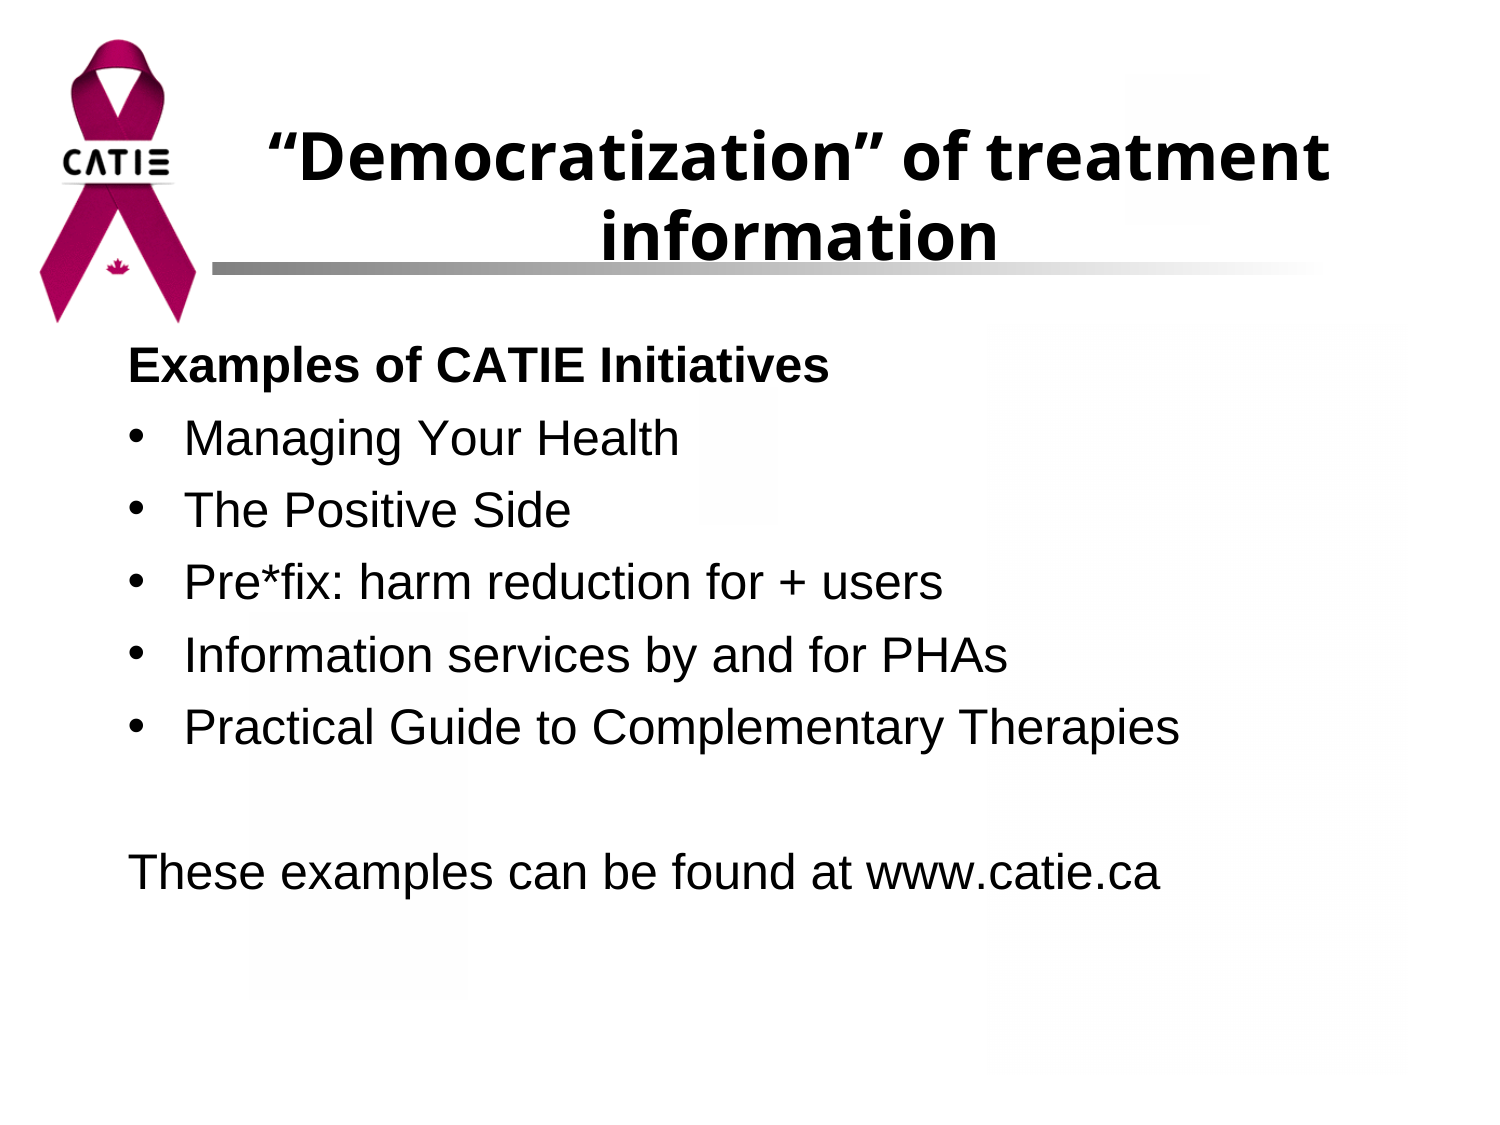

# “Democratization” of treatment information
Examples of CATIE Initiatives
Managing Your Health
The Positive Side
Pre*fix: harm reduction for + users
Information services by and for PHAs
Practical Guide to Complementary Therapies
These examples can be found at www.catie.ca